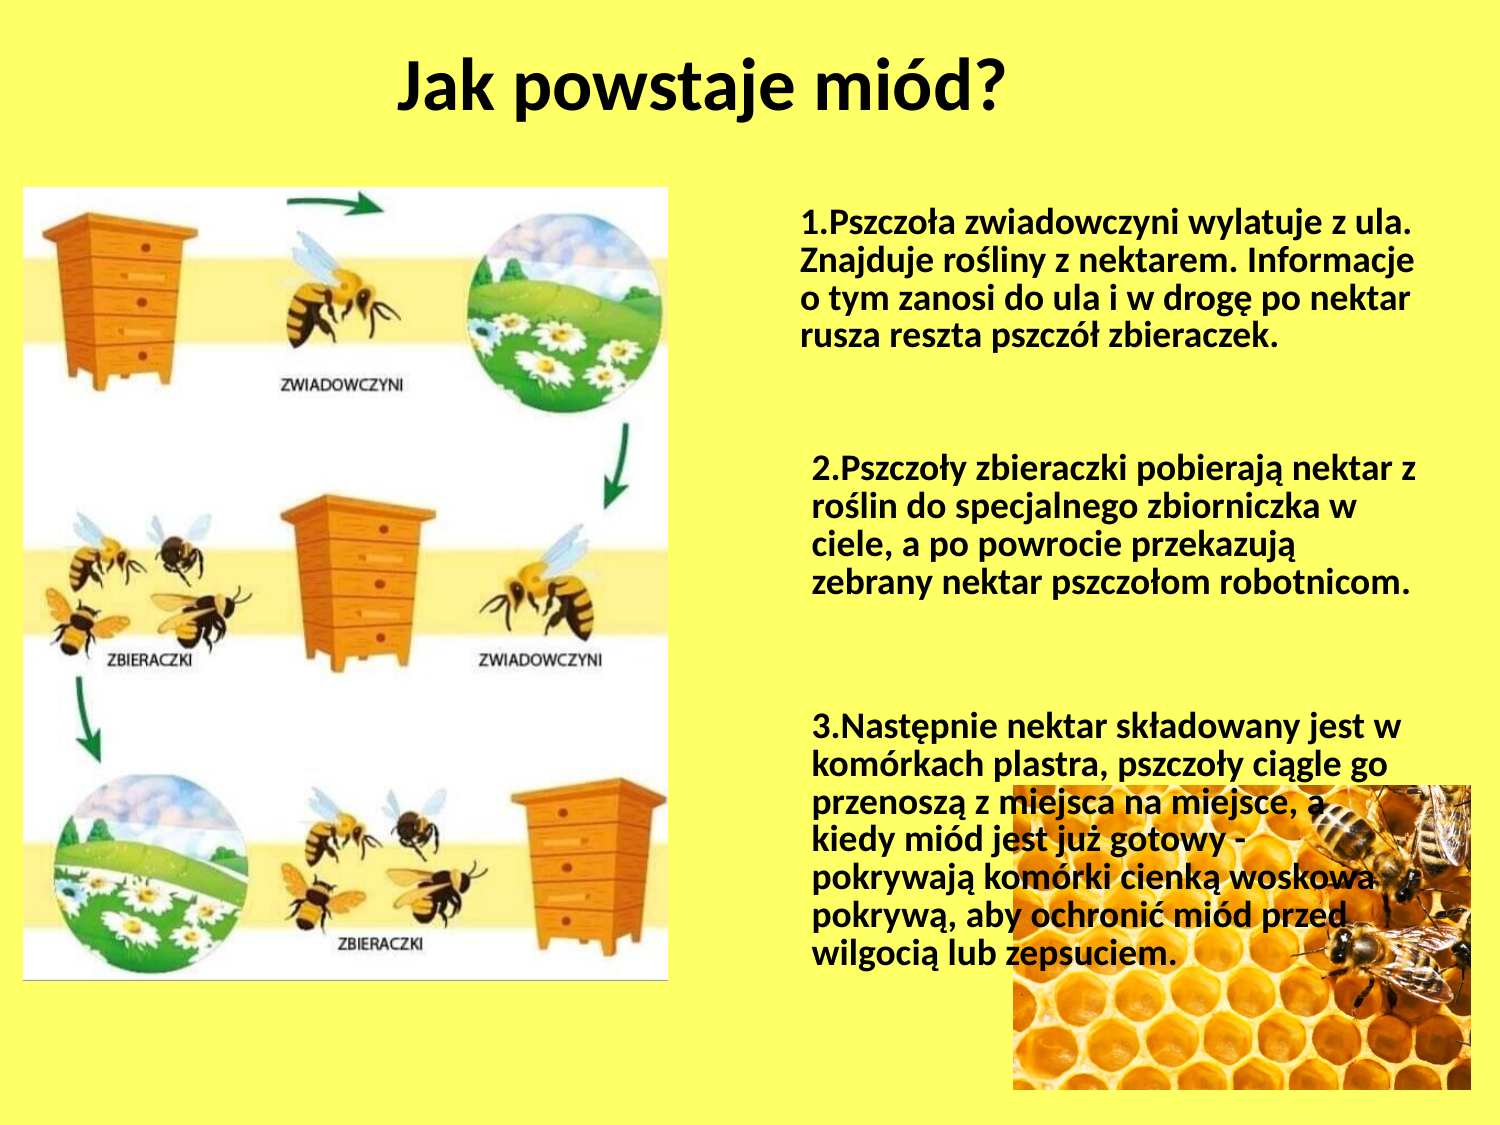

Jak powstaje miód?
1.Pszczoła zwiadowczyni wylatuje z ula. Znajduje rośliny z nektarem. Informacje o tym zanosi do ula i w drogę po nektar rusza reszta pszczół zbieraczek.
2.Pszczoły zbieraczki pobierają nektar z roślin do specjalnego zbiorniczka w ciele, a po powrocie przekazują zebrany nektar pszczołom robotnicom.
3.Następnie nektar składowany jest w komórkach plastra, pszczoły ciągle go przenoszą z miejsca na miejsce, a kiedy miód jest już gotowy - pokrywają komórki cienką woskowa pokrywą, aby ochronić miód przed wilgocią lub zepsuciem.